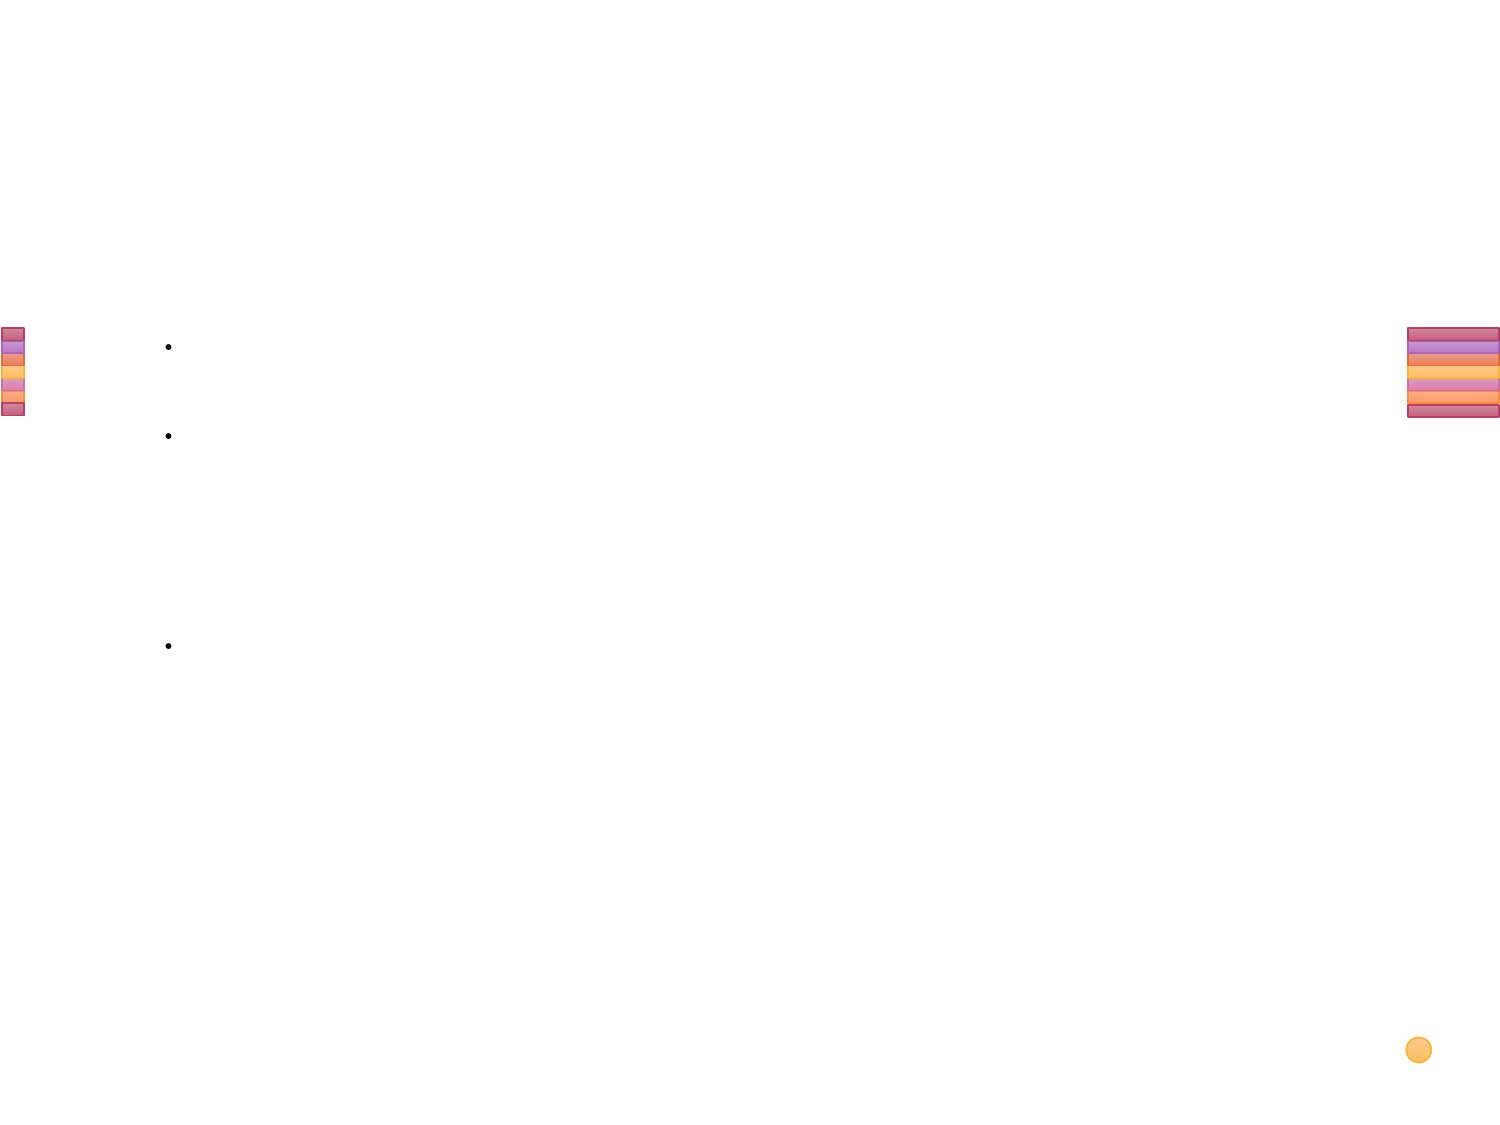

II.- CONCEPTO DE FLEXIBILIDAD INTERNA (I)
# NOTAS ESENCIALES: OBJETO Y FIN
1) El objeto: pues incide sobre las condiciones de trabajo de uno o varios contratos de trabajo ya existentes.
la flexibilidad interna se proyecta sobre una relación laboral existente y se distingue de la flexibilidad de entrada, que atañe a la contratación y sus modalidades; así como de la flexibilidad de salida, que se refiere a la extinción de la relación laboral y afecta al volumen de empleo